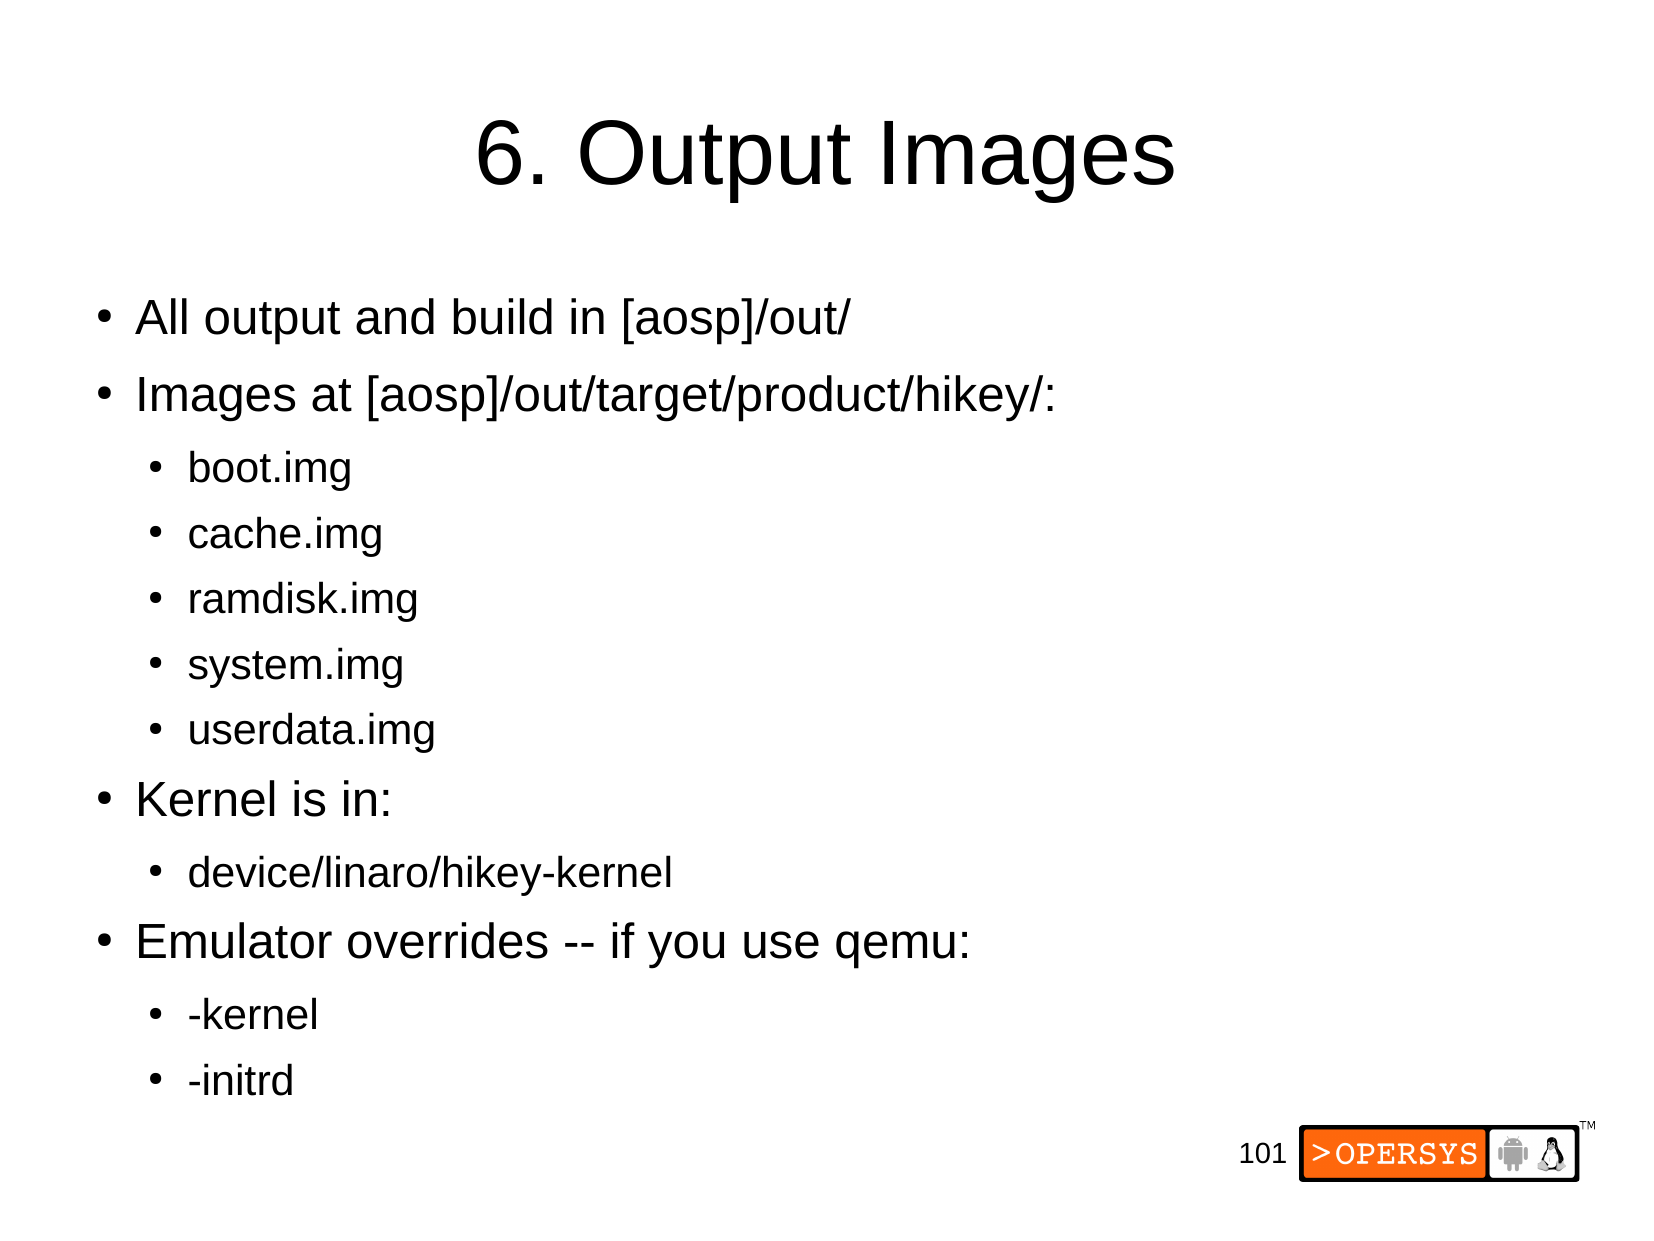

# 6. Output Images
All output and build in [aosp]/out/
Images at [aosp]/out/target/product/hikey/:
boot.img
cache.img
ramdisk.img
system.img
userdata.img
Kernel is in:
device/linaro/hikey-kernel
Emulator overrides -- if you use qemu:
-kernel
-initrd